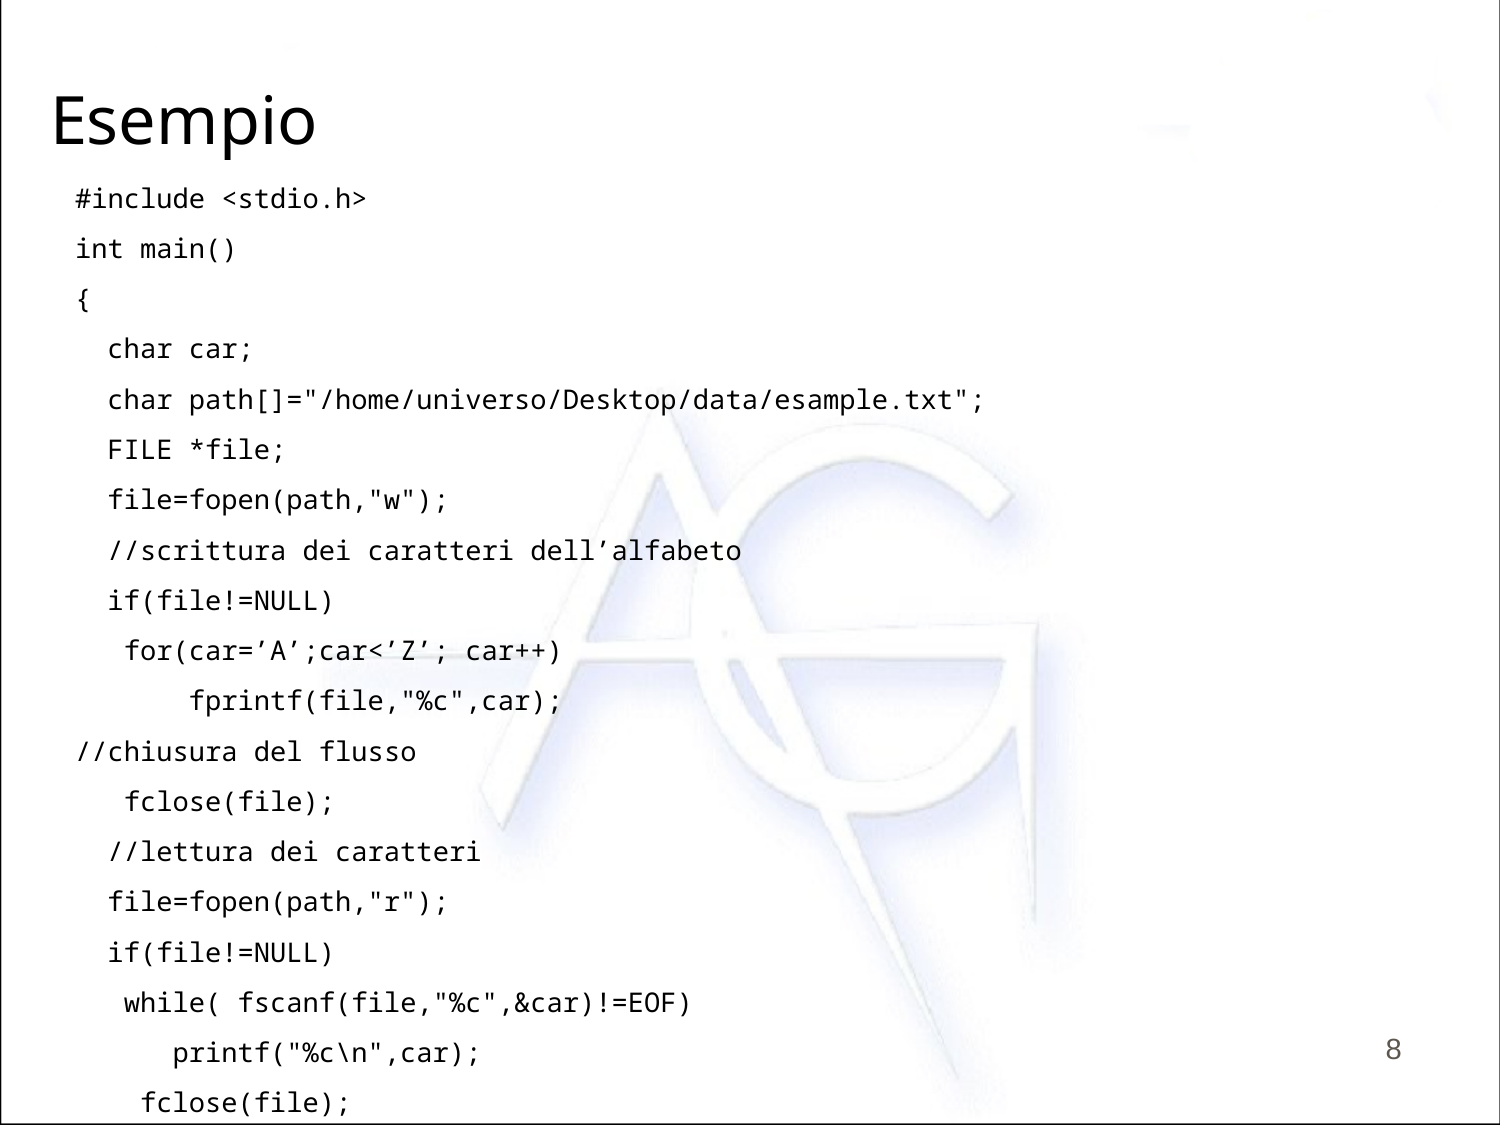

# Esempio
#include <stdio.h>
int main()
{
 char car;
 char path[]="/home/universo/Desktop/data/esample.txt";
 FILE *file;
 file=fopen(path,"w");
 //scrittura dei caratteri dell’alfabeto
 if(file!=NULL)
 for(car=’A’;car<’Z’; car++)
 fprintf(file,"%c",car);
//chiusura del flusso
 fclose(file);
 //lettura dei caratteri
 file=fopen(path,"r");
 if(file!=NULL)
 while( fscanf(file,"%c",&car)!=EOF)
 printf("%c\n",car);
 fclose(file);
 return 0;
}
8